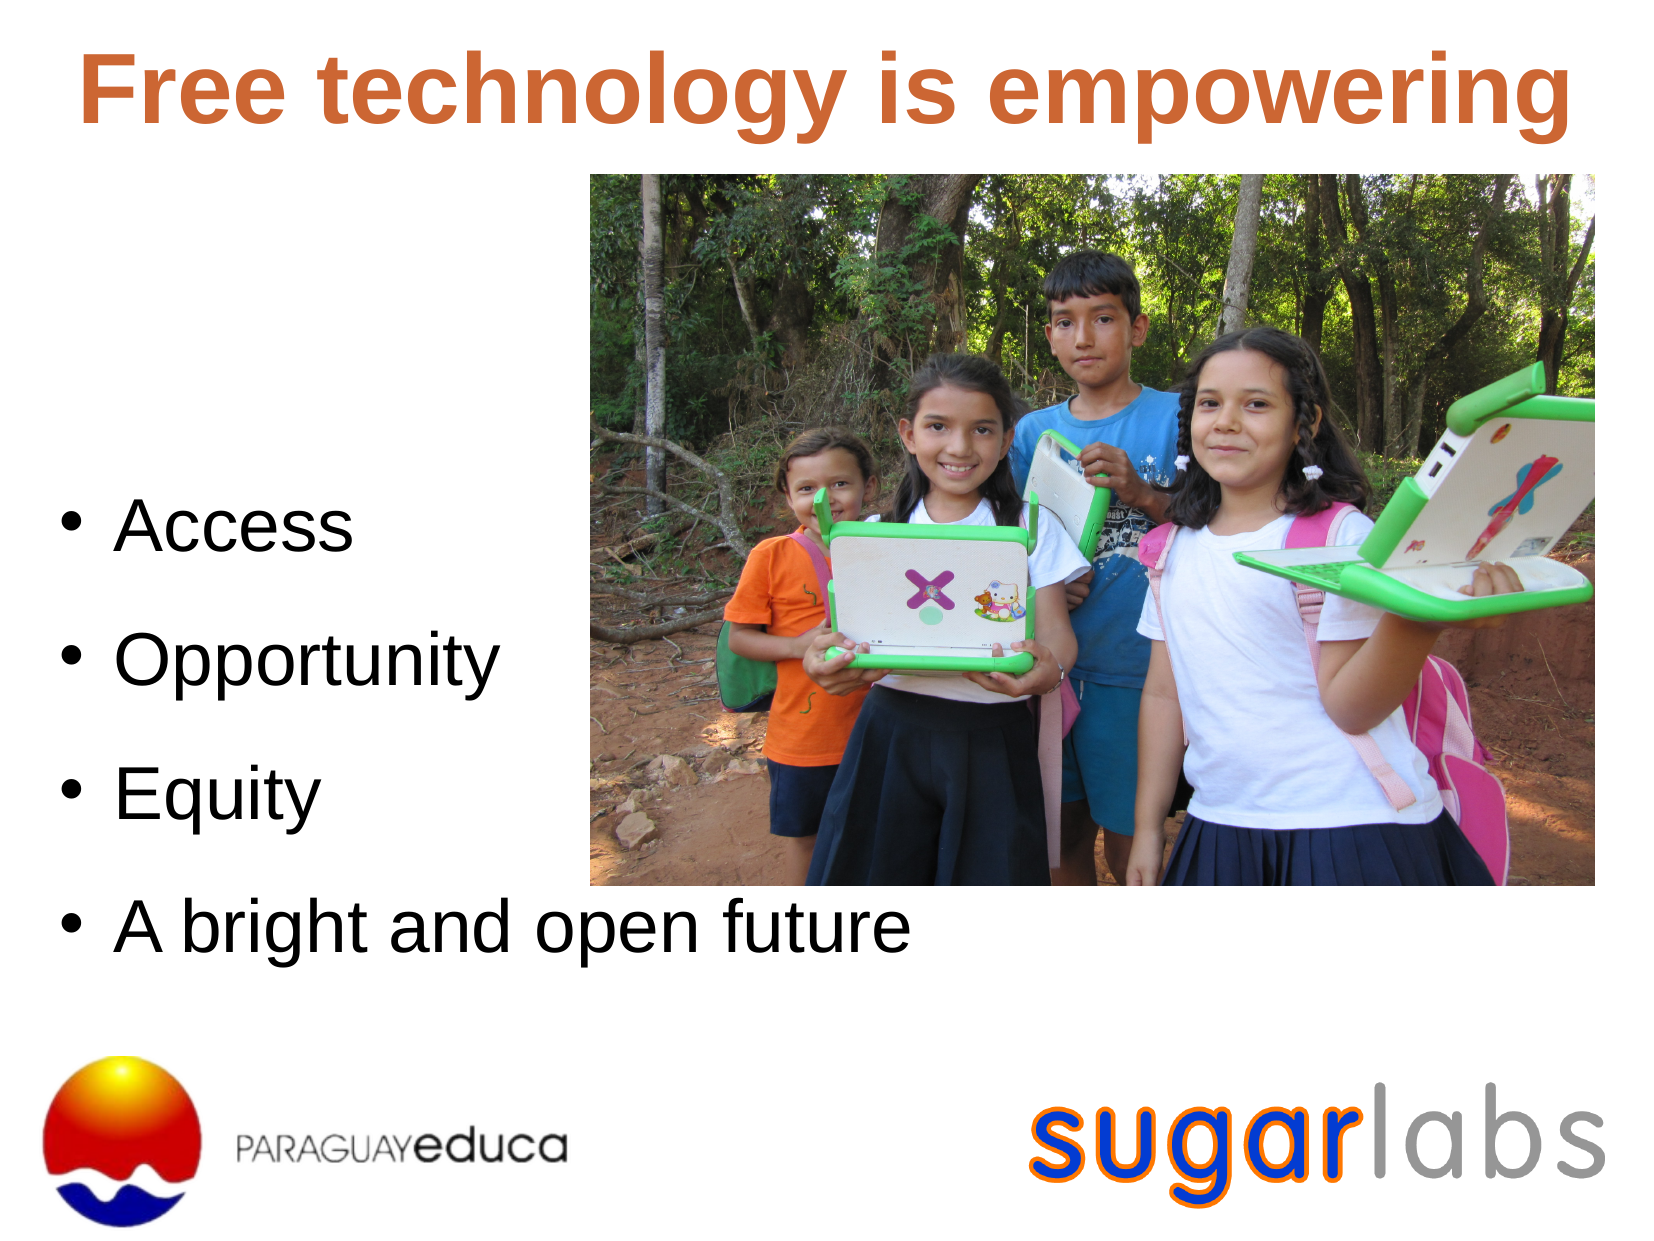

Free technology is empowering
# Access
 Opportunity
 Equity
 A bright and open future